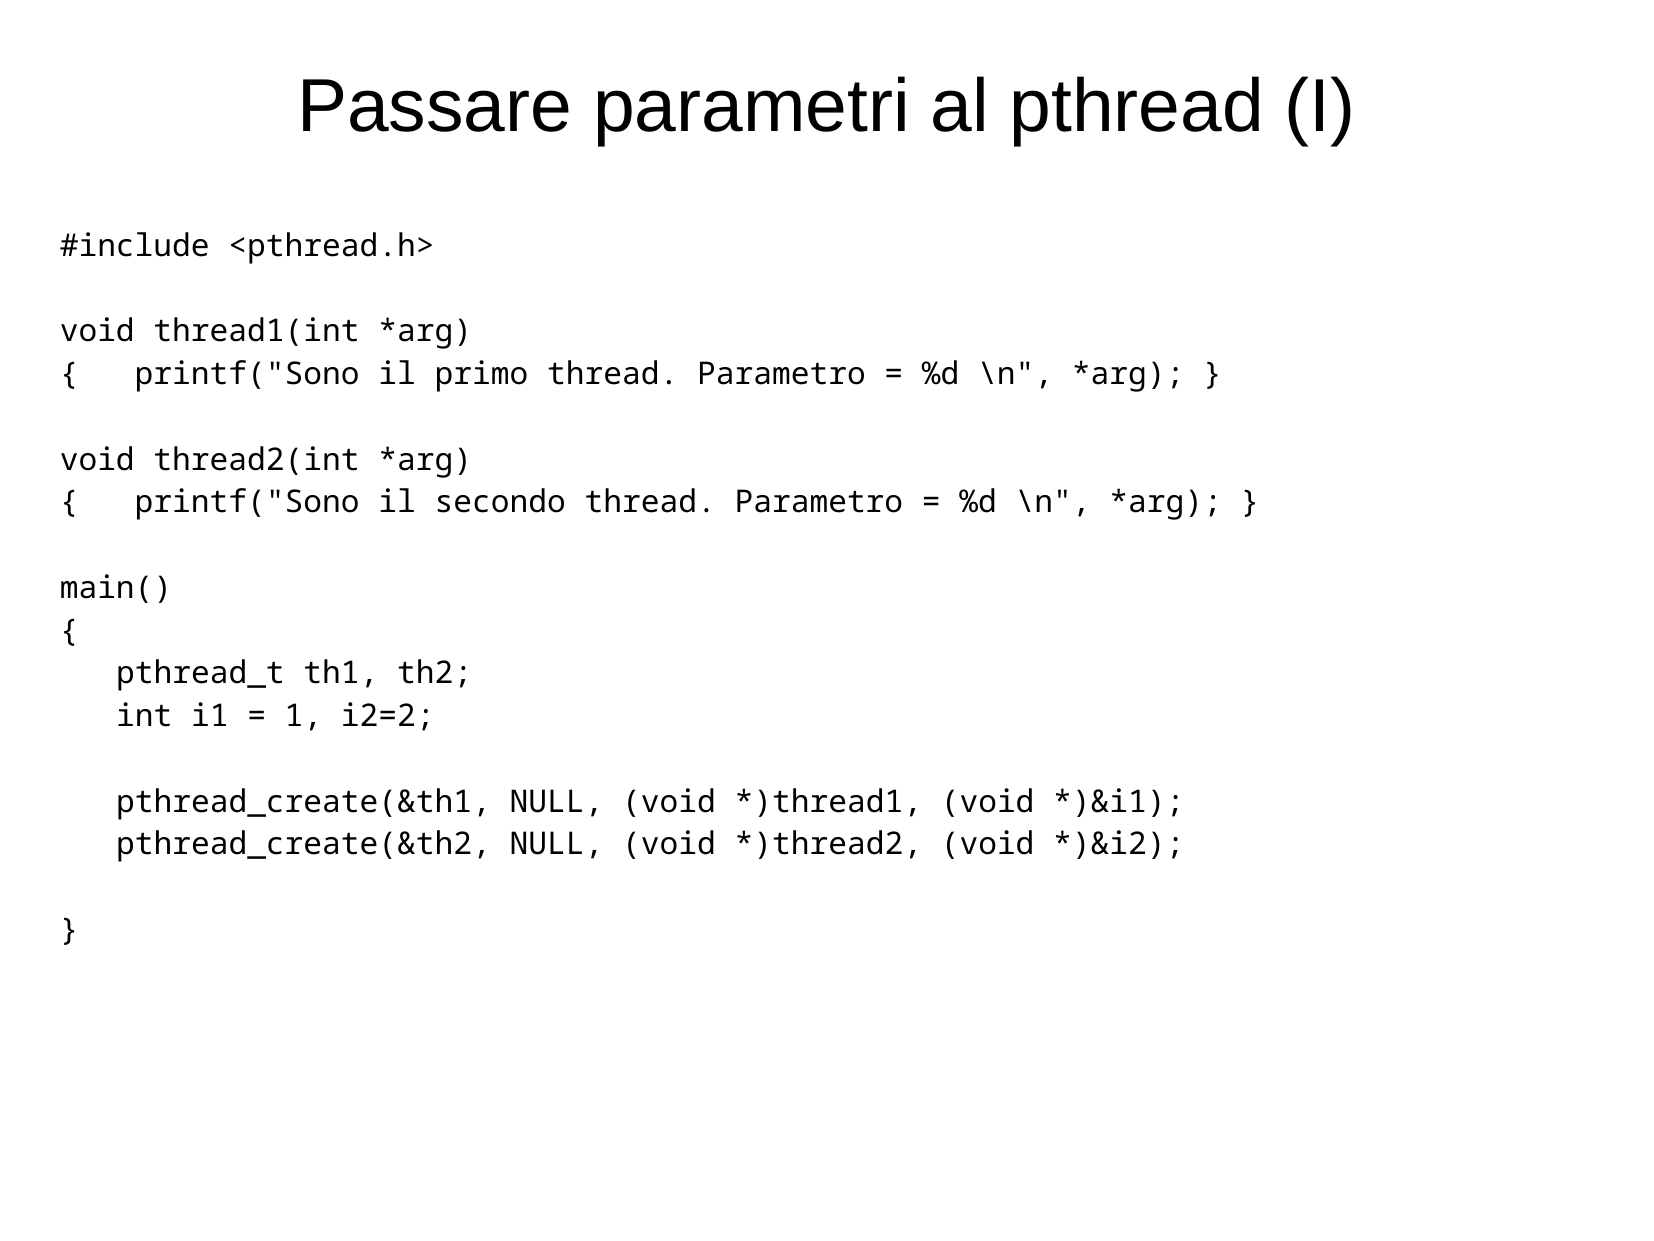

# Passare parametri al pthread (I)
#include <pthread.h>
void thread1(int *arg)
{ printf("Sono il primo thread. Parametro = %d \n", *arg); }
void thread2(int *arg)
{ printf("Sono il secondo thread. Parametro = %d \n", *arg); }
main()
{
 pthread_t th1, th2;
 int i1 = 1, i2=2;
 pthread_create(&th1, NULL, (void *)thread1, (void *)&i1);
 pthread_create(&th2, NULL, (void *)thread2, (void *)&i2);
}